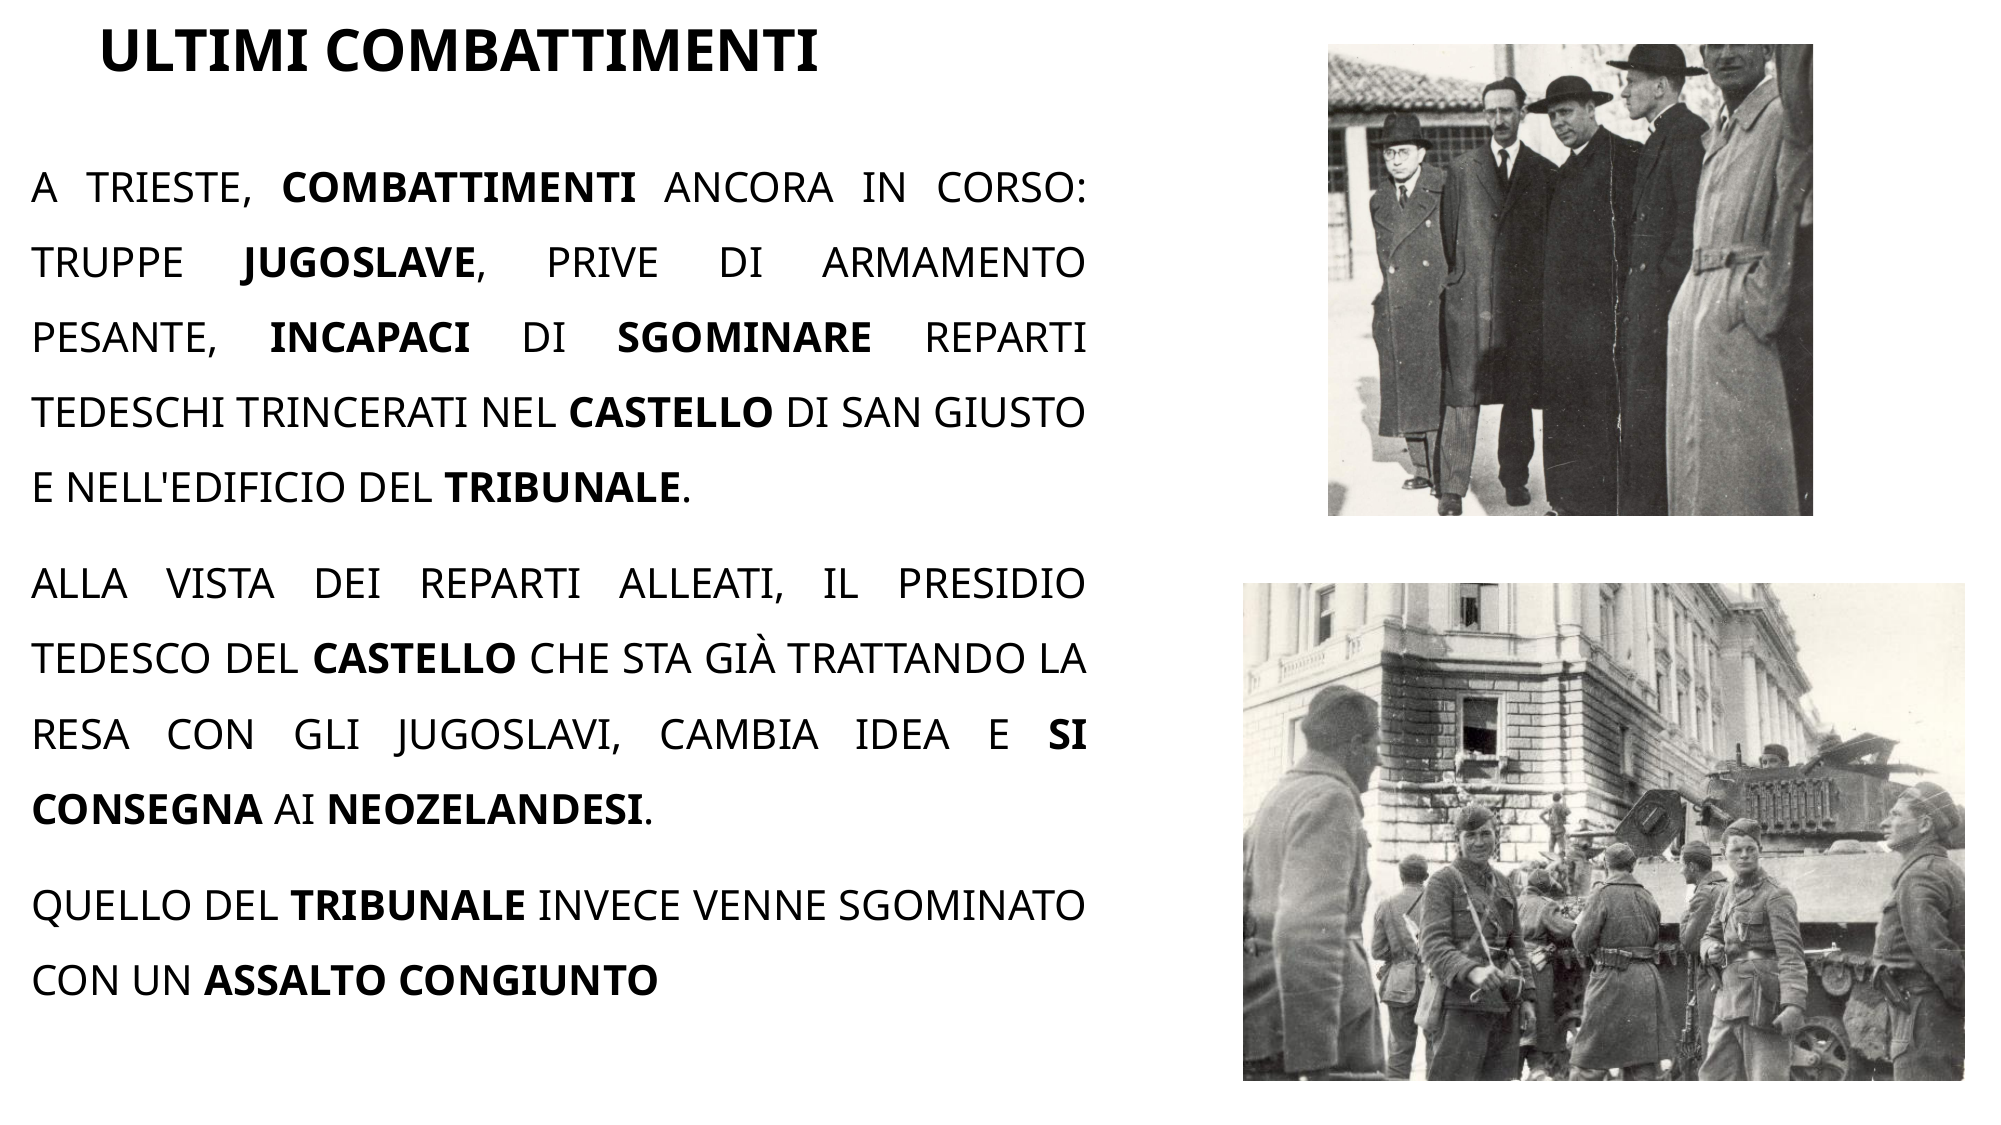

# ULTIMI COMBATTIMENTI
A TRIESTE, COMBATTIMENTI ANCORA IN CORSO: TRUPPE JUGOSLAVE, PRIVE DI ARMAMENTO PESANTE, INCAPACI DI SGOMINARE REPARTI TEDESCHI TRINCERATI NEL CASTELLO DI SAN GIUSTO E NELL'EDIFICIO DEL TRIBUNALE.
ALLA VISTA DEI REPARTI ALLEATI, IL PRESIDIO TEDESCO DEL CASTELLO CHE STA GIÀ TRATTANDO LA RESA CON GLI JUGOSLAVI, CAMBIA IDEA E SI CONSEGNA AI NEOZELANDESI.
QUELLO DEL TRIBUNALE INVECE VENNE SGOMINATO CON UN ASSALTO CONGIUNTO